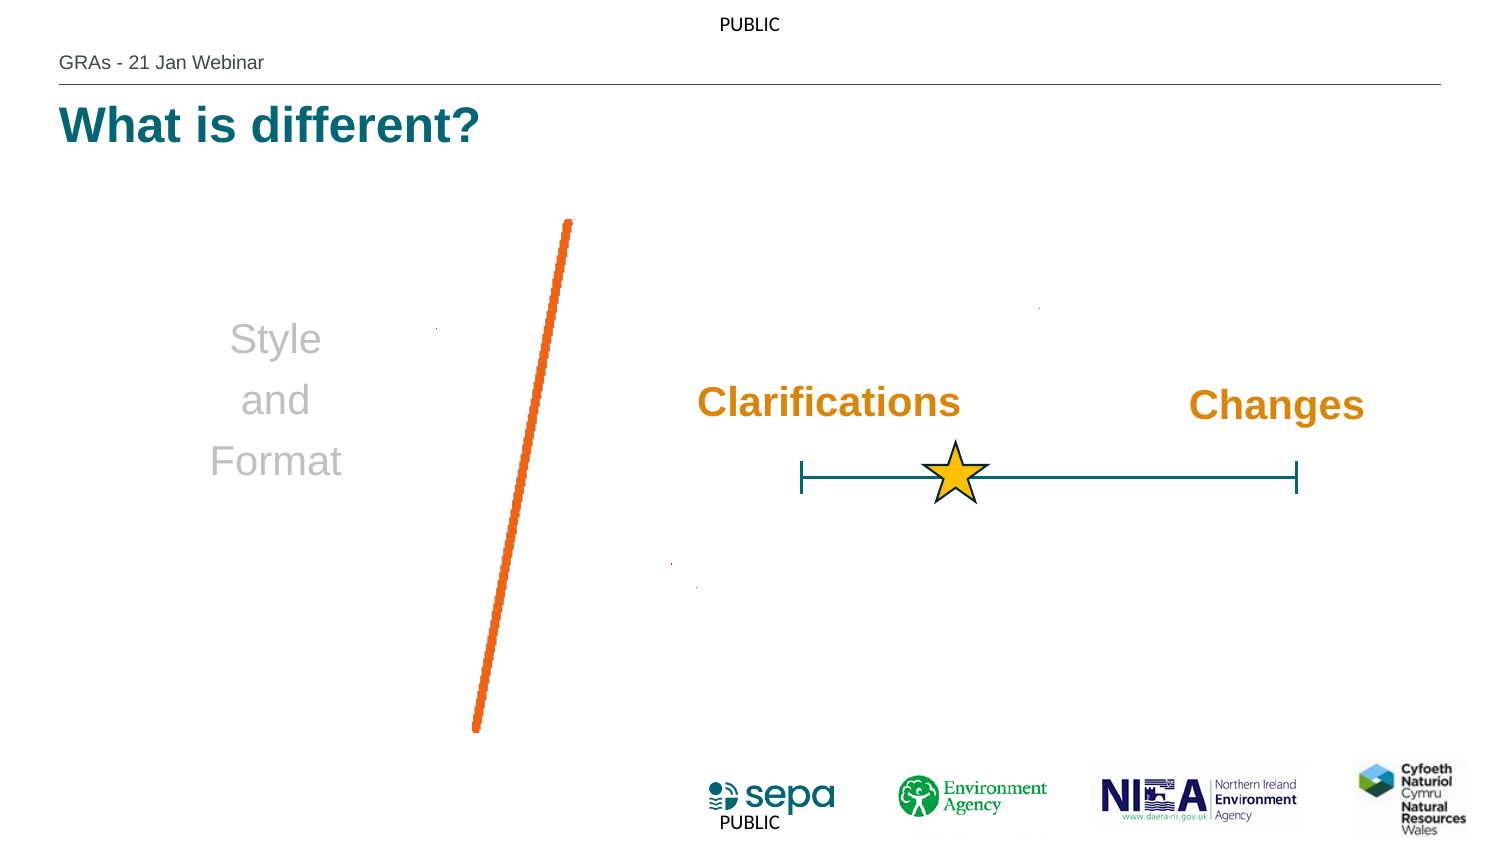

GRAs - 21 Jan Webinar
# What is different?
Style
and
Format
Clarifications
Changes